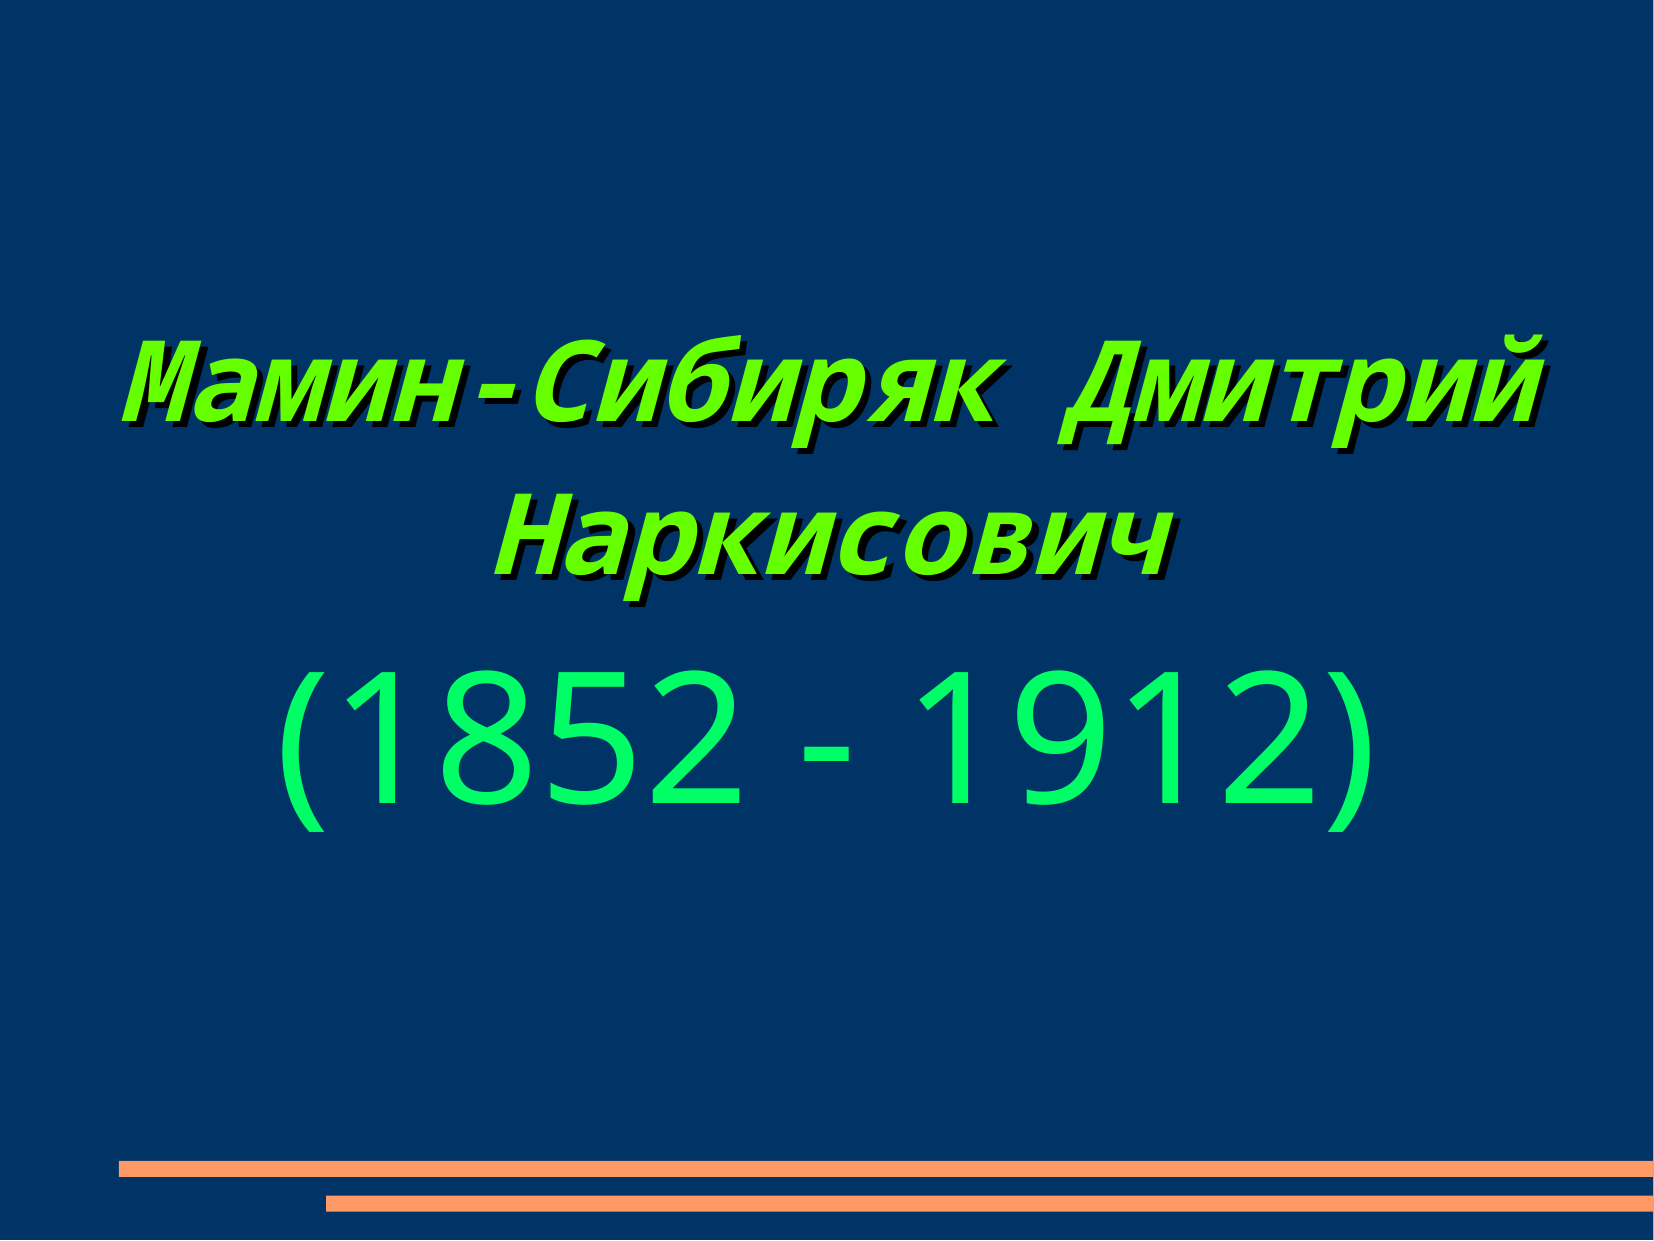

# Мамин-Сибиряк Дмитрий Наркисович
(1852 - 1912)